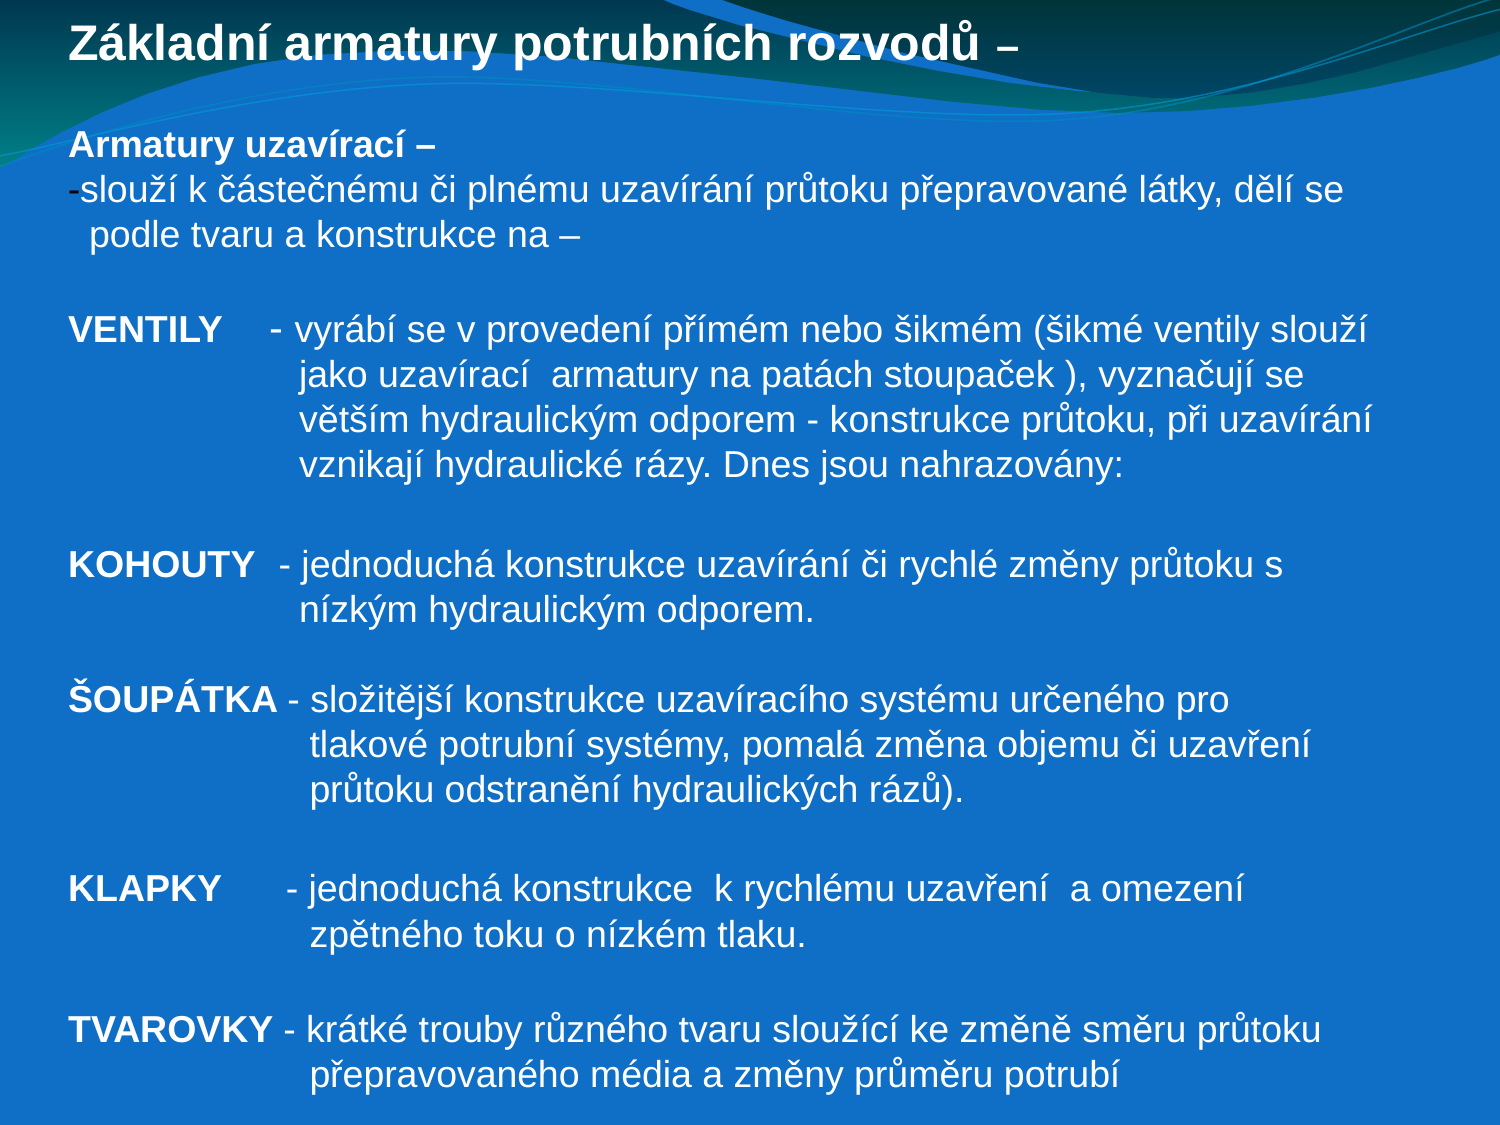

Základní armatury potrubních rozvodů –
Armatury uzavírací –
slouží k částečnému či plnému uzavírání průtoku přepravované látky, dělí se
 podle tvaru a konstrukce na –
VENTILY - vyrábí se v provedení přímém nebo šikmém (šikmé ventily slouží
 jako uzavírací armatury na patách stoupaček ), vyznačují se
 větším hydraulickým odporem - konstrukce průtoku, při uzavírání
 vznikají hydraulické rázy. Dnes jsou nahrazovány:
KOHOUTY - jednoduchá konstrukce uzavírání či rychlé změny průtoku s
 nízkým hydraulickým odporem.
ŠOUPÁTKA - složitější konstrukce uzavíracího systému určeného pro
 tlakové potrubní systémy, pomalá změna objemu či uzavření
 průtoku odstranění hydraulických rázů).
KLAPKY - jednoduchá konstrukce k rychlému uzavření a omezení
 zpětného toku o nízkém tlaku.
TVAROVKY - krátké trouby různého tvaru sloužící ke změně směru průtoku
 přepravovaného média a změny průměru potrubí